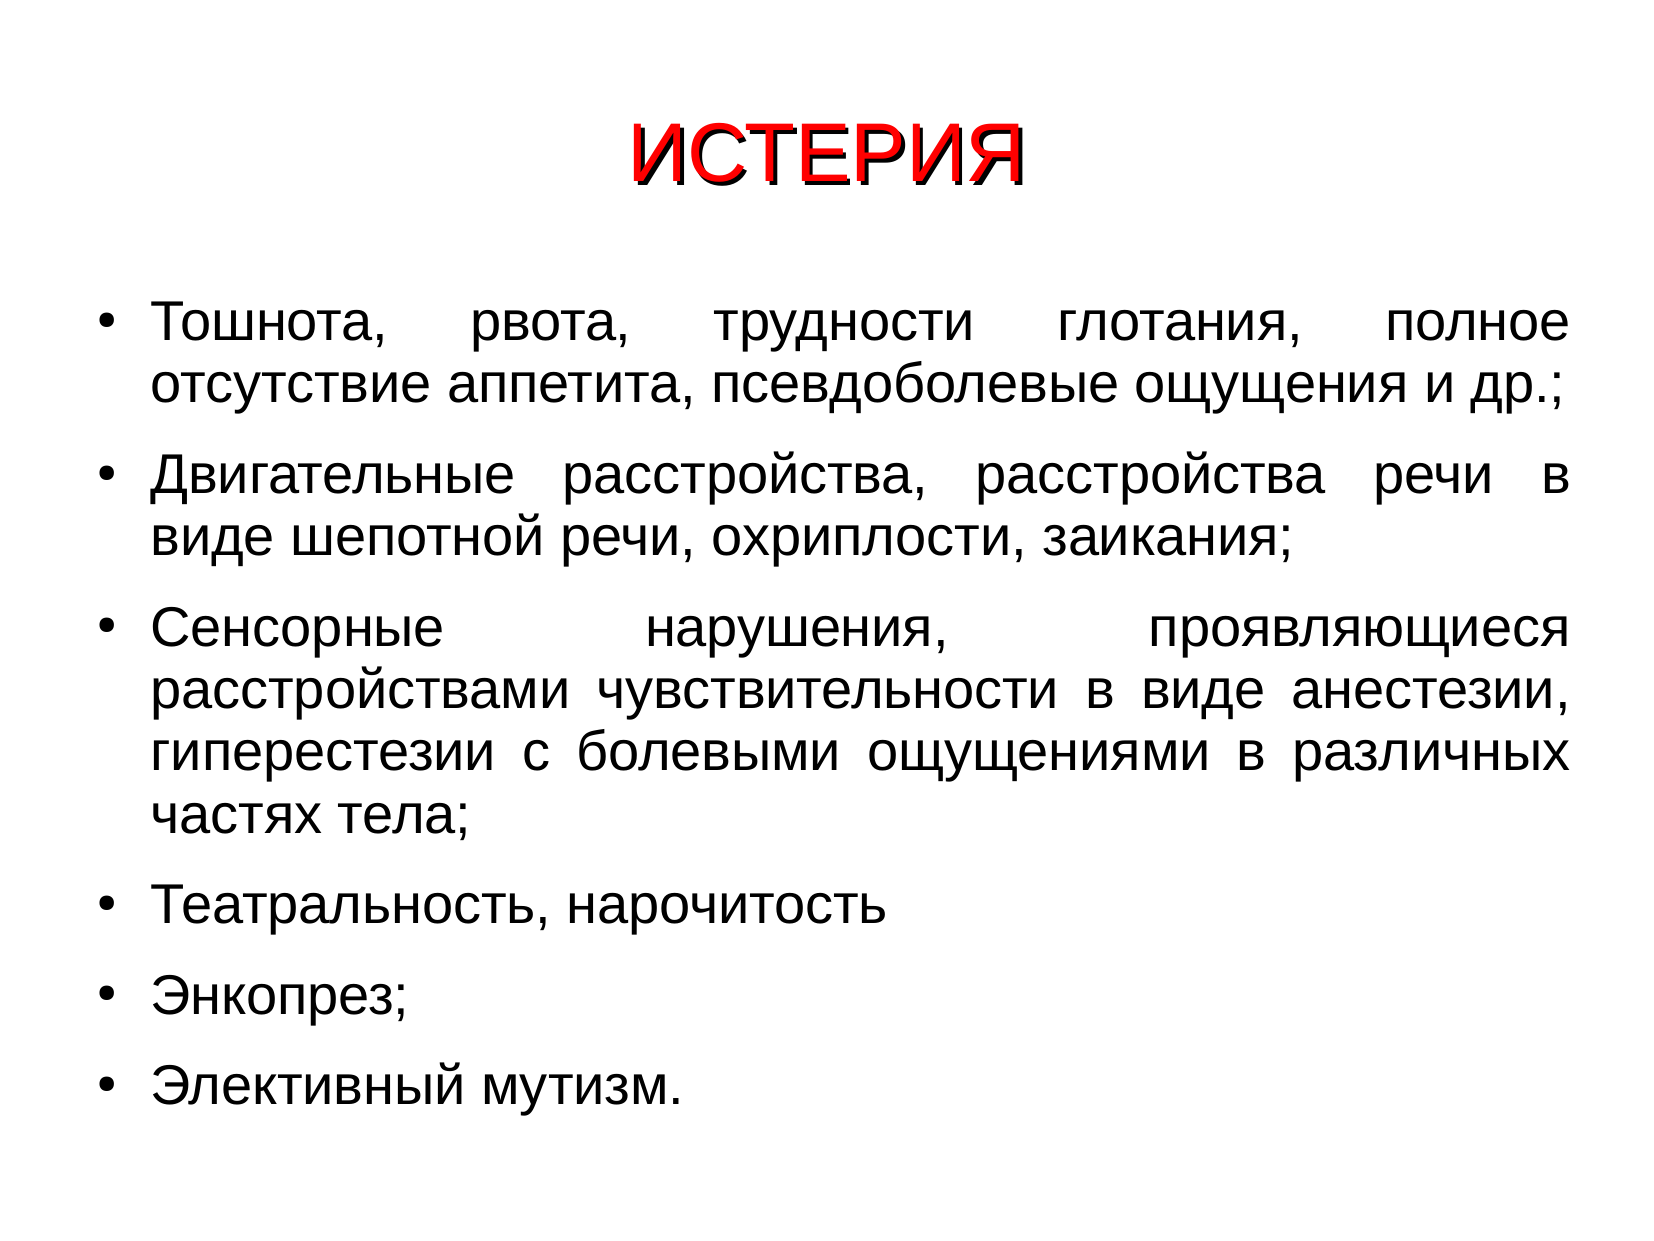

# ИСТЕРИЯ
Тошнота, рвота, трудности глотания, полное отсутствие аппетита, псевдоболевые ощущения и др.;
Двигательные расстройства, расстройства речи в виде шепотной речи, охриплости, заикания;
Сенсорные нарушения, проявляющиеся расстройствами чувствительности в виде анестезии, гиперестезии с болевыми ощущениями в различных частях тела;
Театральность, нарочитость
Энкопрез;
Элективный мутизм.